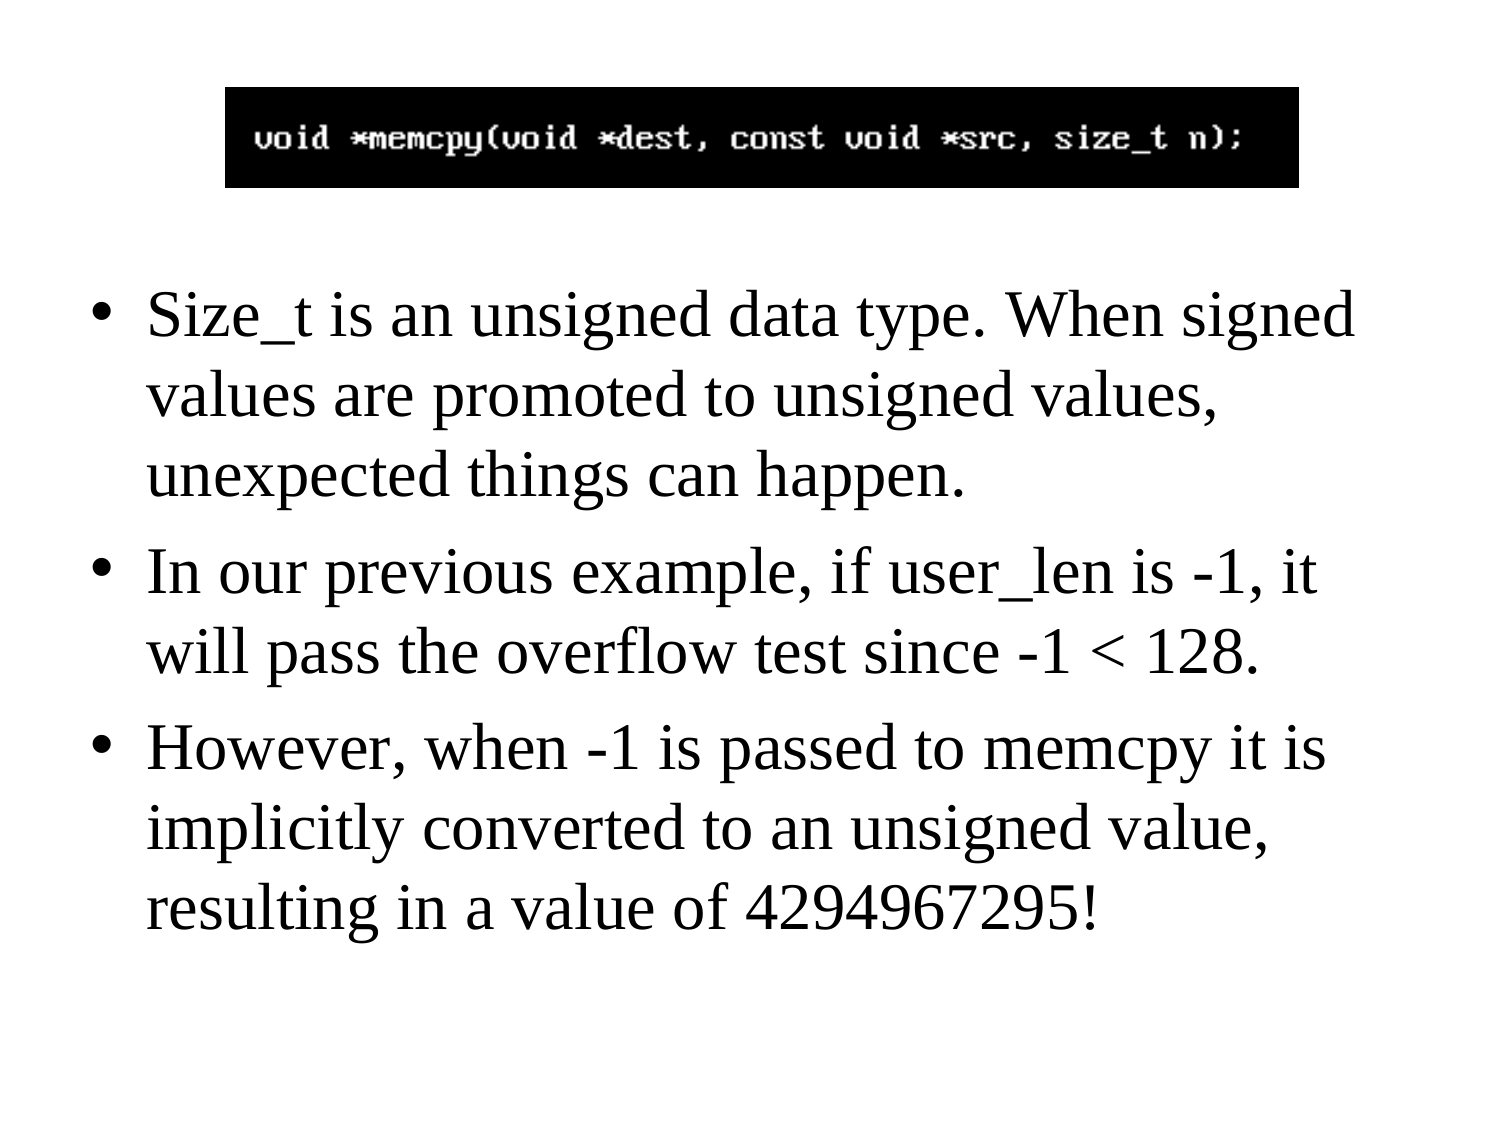

# Size_t is an unsigned data type. When signed values are promoted to unsigned values, unexpected things can happen.
In our previous example, if user_len is -1, it will pass the overflow test since -1 < 128.
However, when -1 is passed to memcpy it is implicitly converted to an unsigned value, resulting in a value of 4294967295!